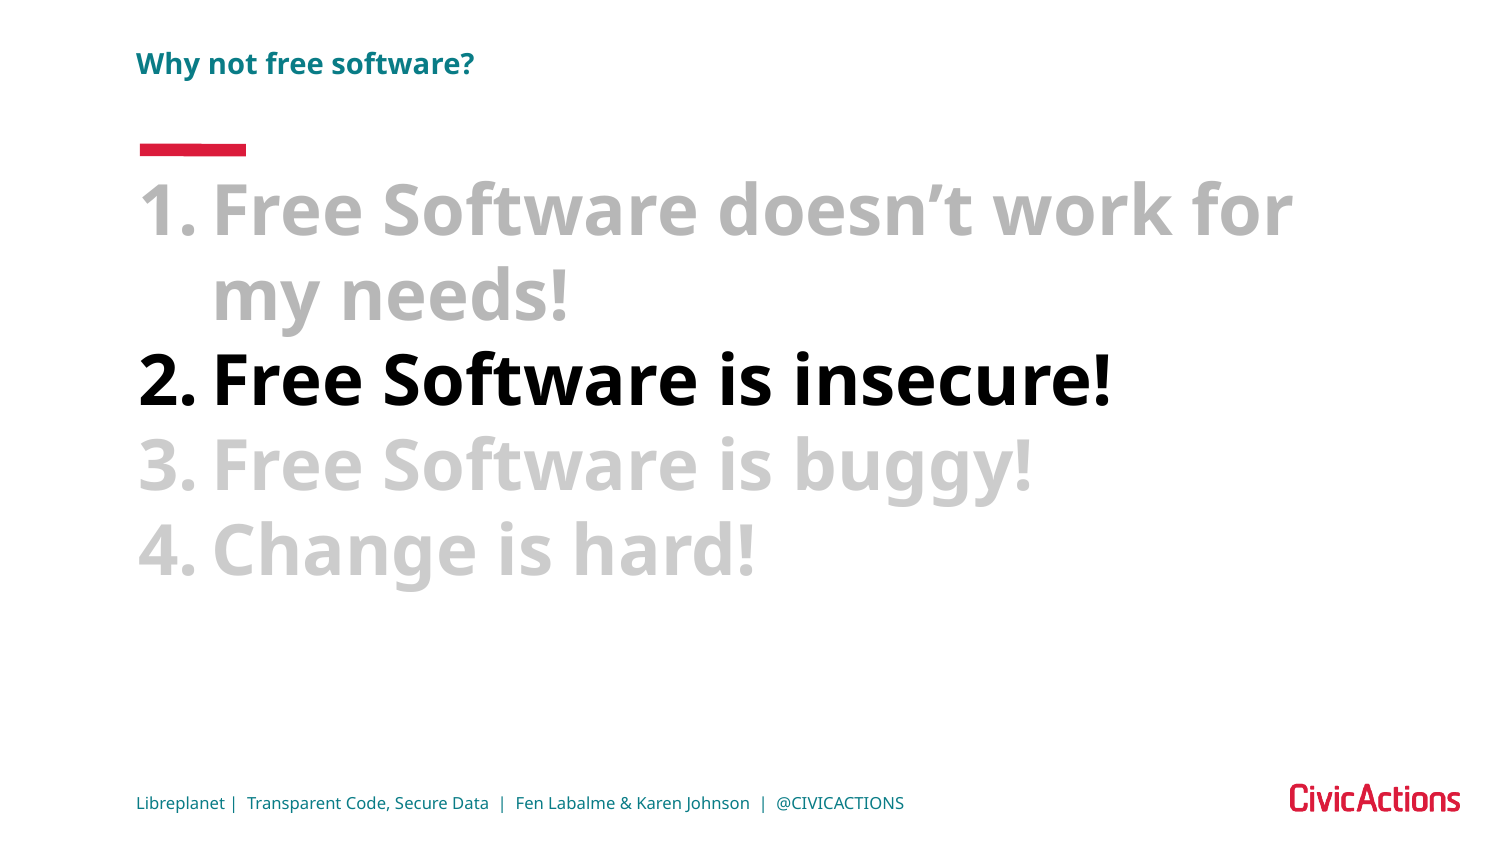

# Why not free software?
Free Software doesn’t work for my needs!
Free Software is insecure!
Free Software is buggy!
Change is hard!
Libreplanet | Transparent Code, Secure Data | Fen Labalme & Karen Johnson | @CIVICACTIONS